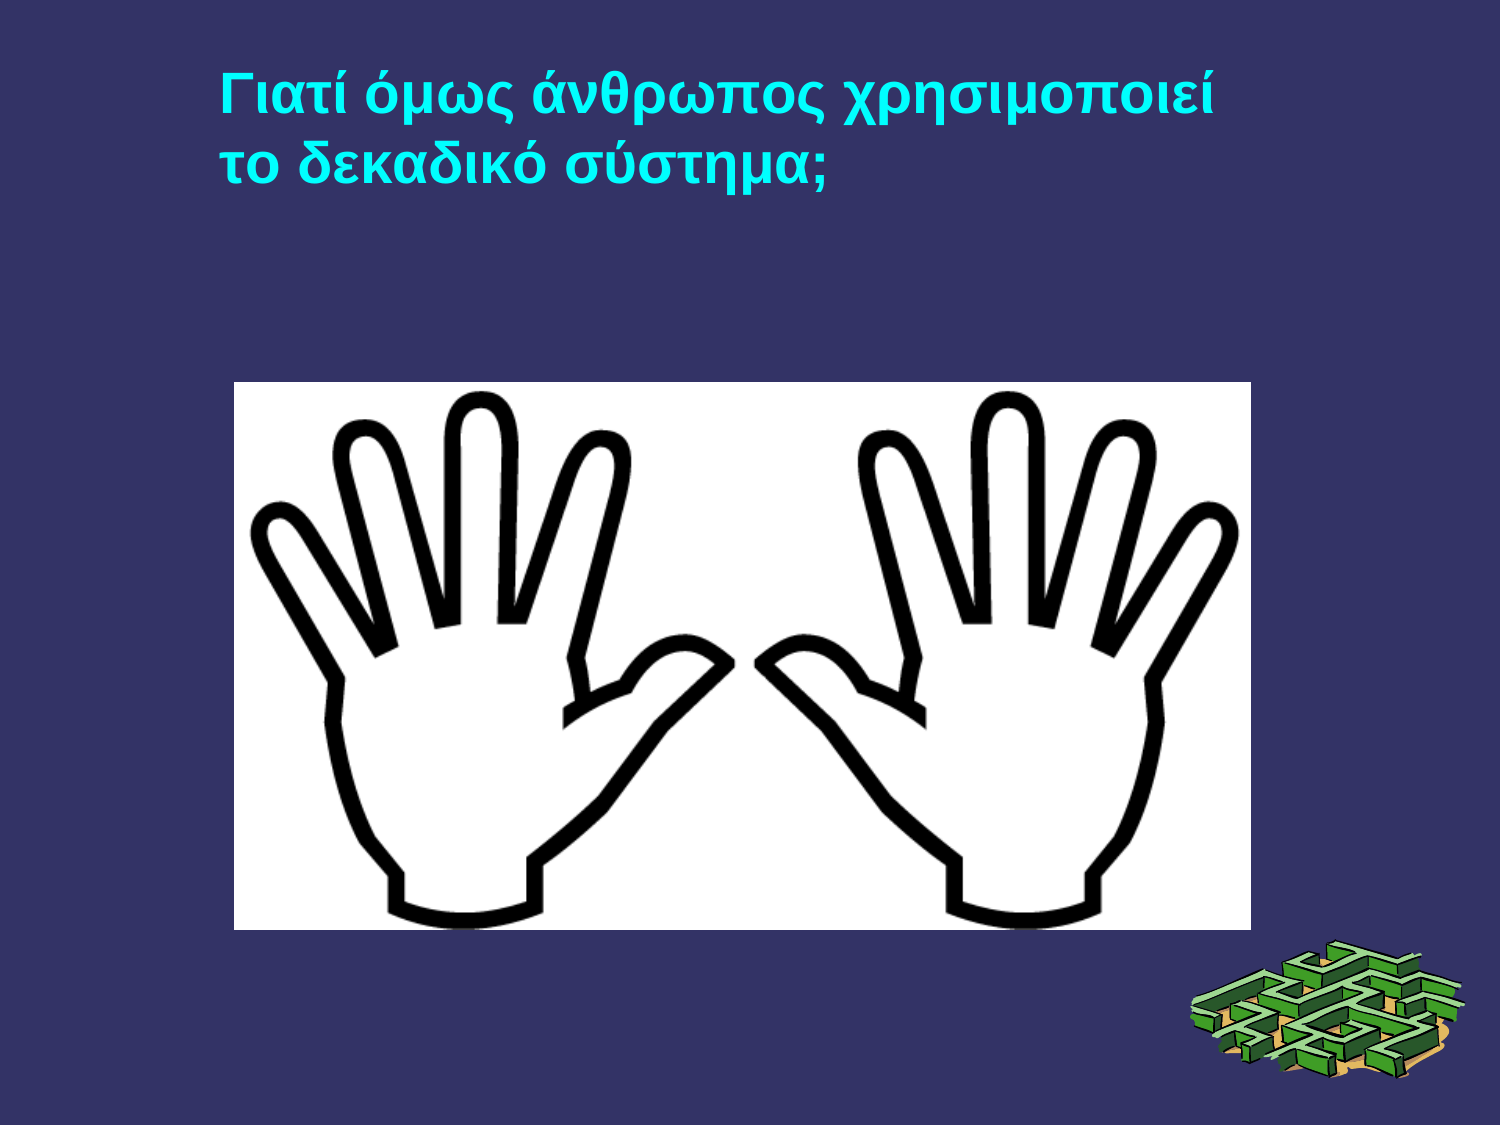

Γιατί όμως άνθρωπος χρησιμοποιεί το δεκαδικό σύστημα;